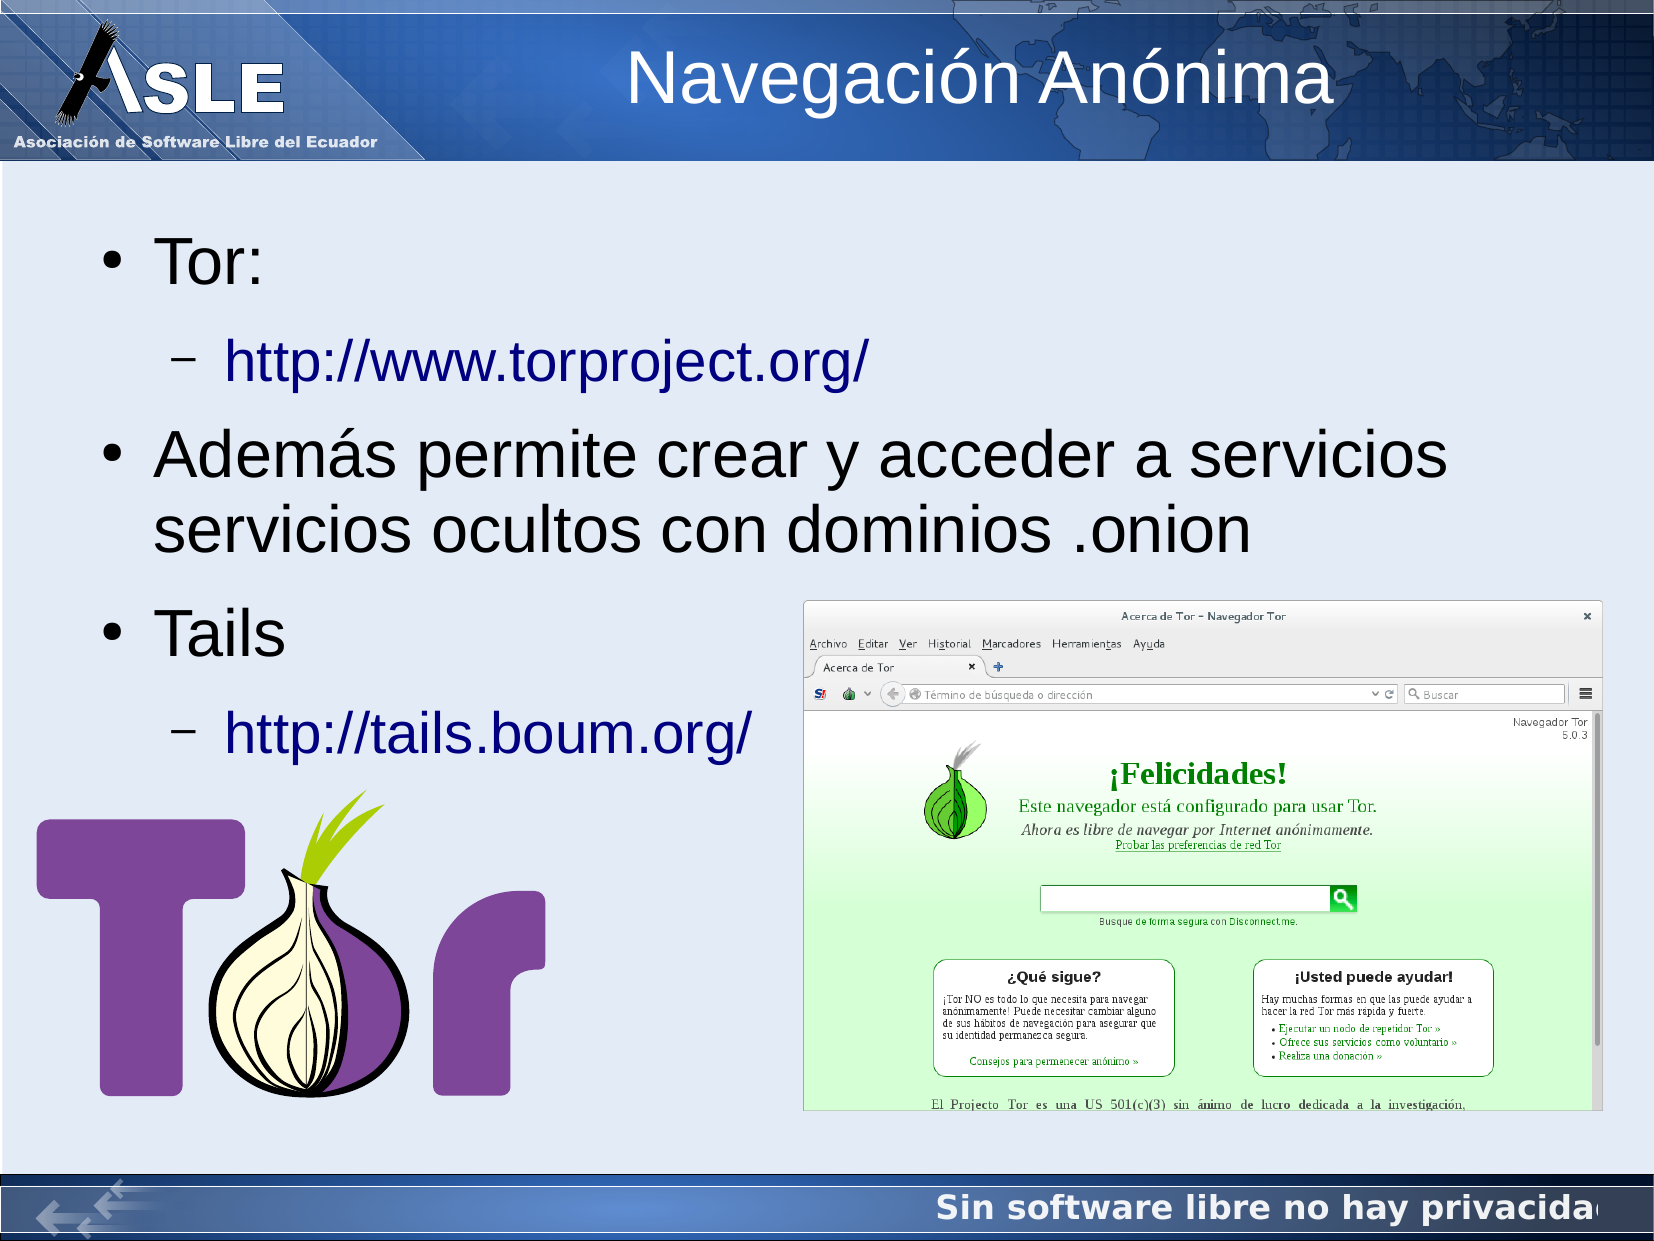

# Navegación Anónima
Tor:
http://www.torproject.org/
Además permite crear y acceder a servicios servicios ocultos con dominios .onion
Tails
http://tails.boum.org/